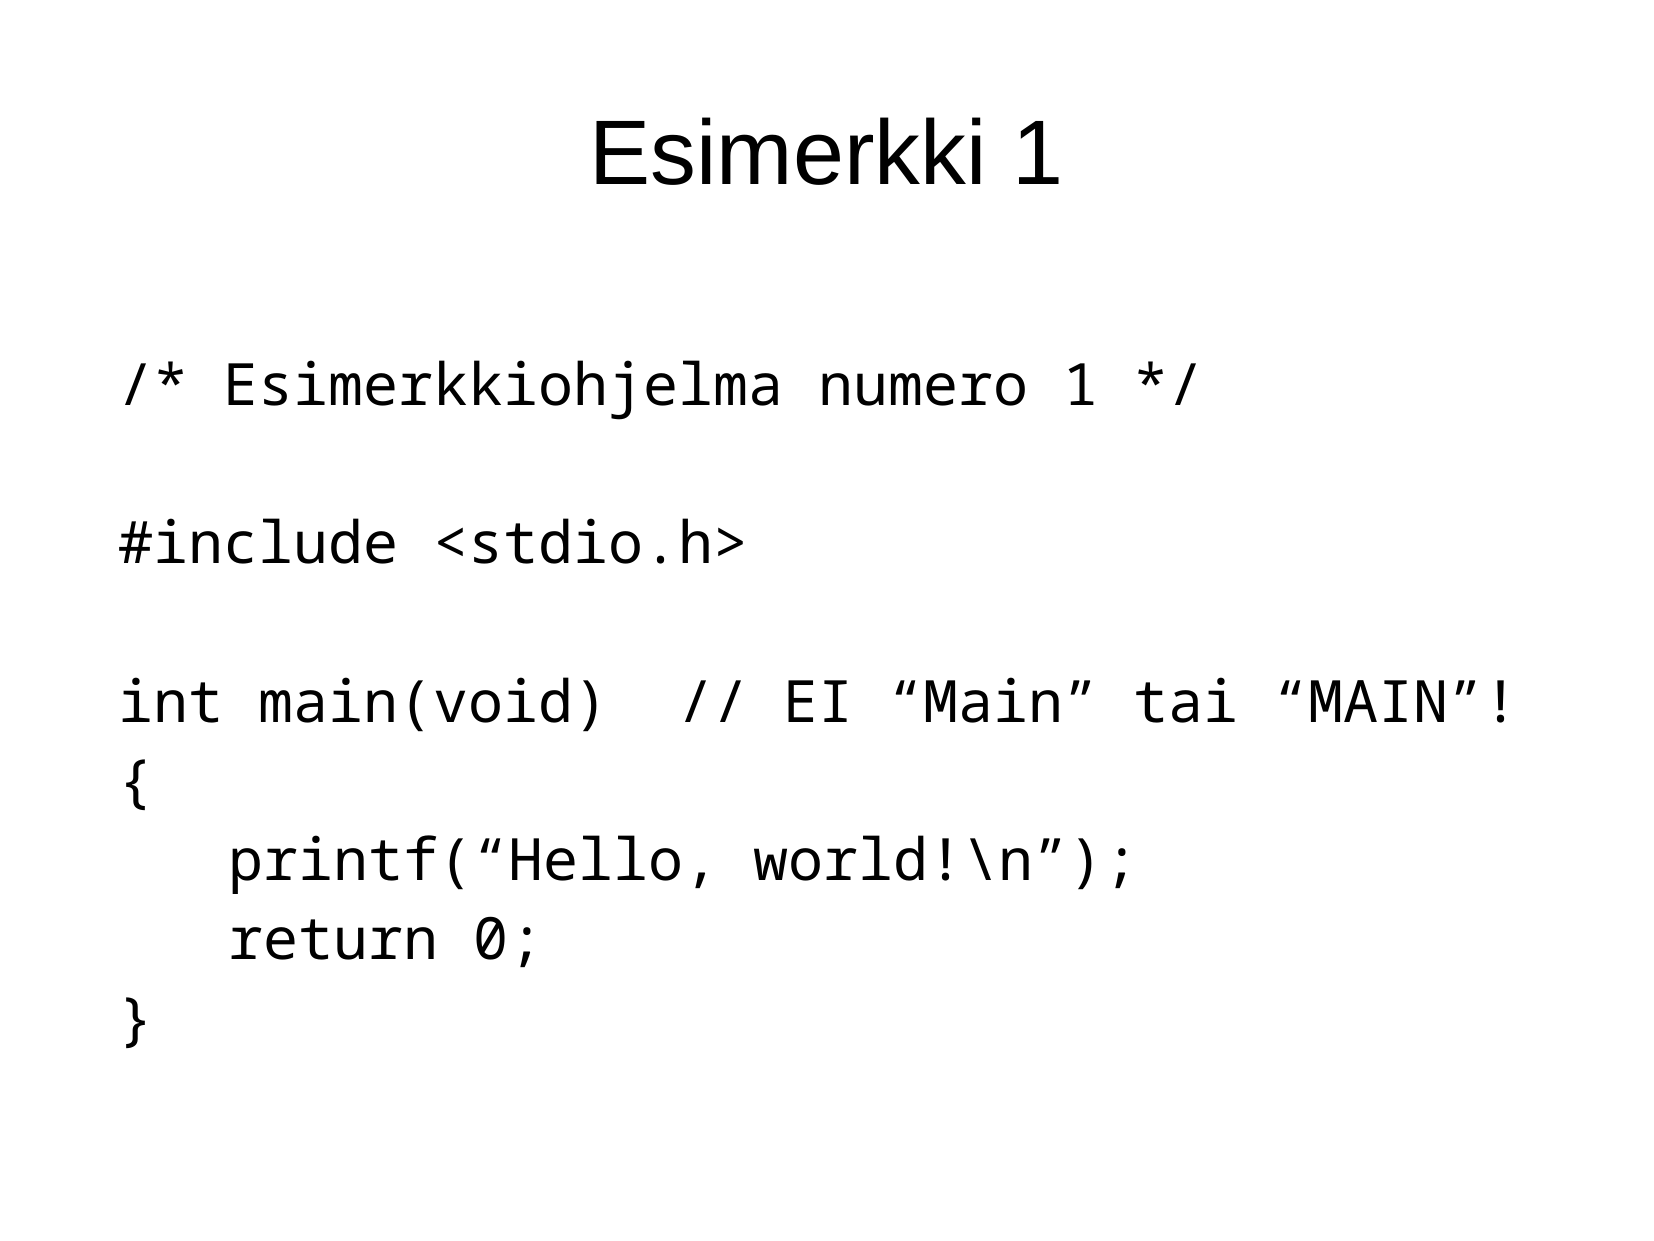

# Esimerkki 1
/* Esimerkkiohjelma numero 1 */
#include <stdio.h>
int main(void) // EI “Main” tai “MAIN”!
{
	printf(“Hello, world!\n”);
	return 0;
}